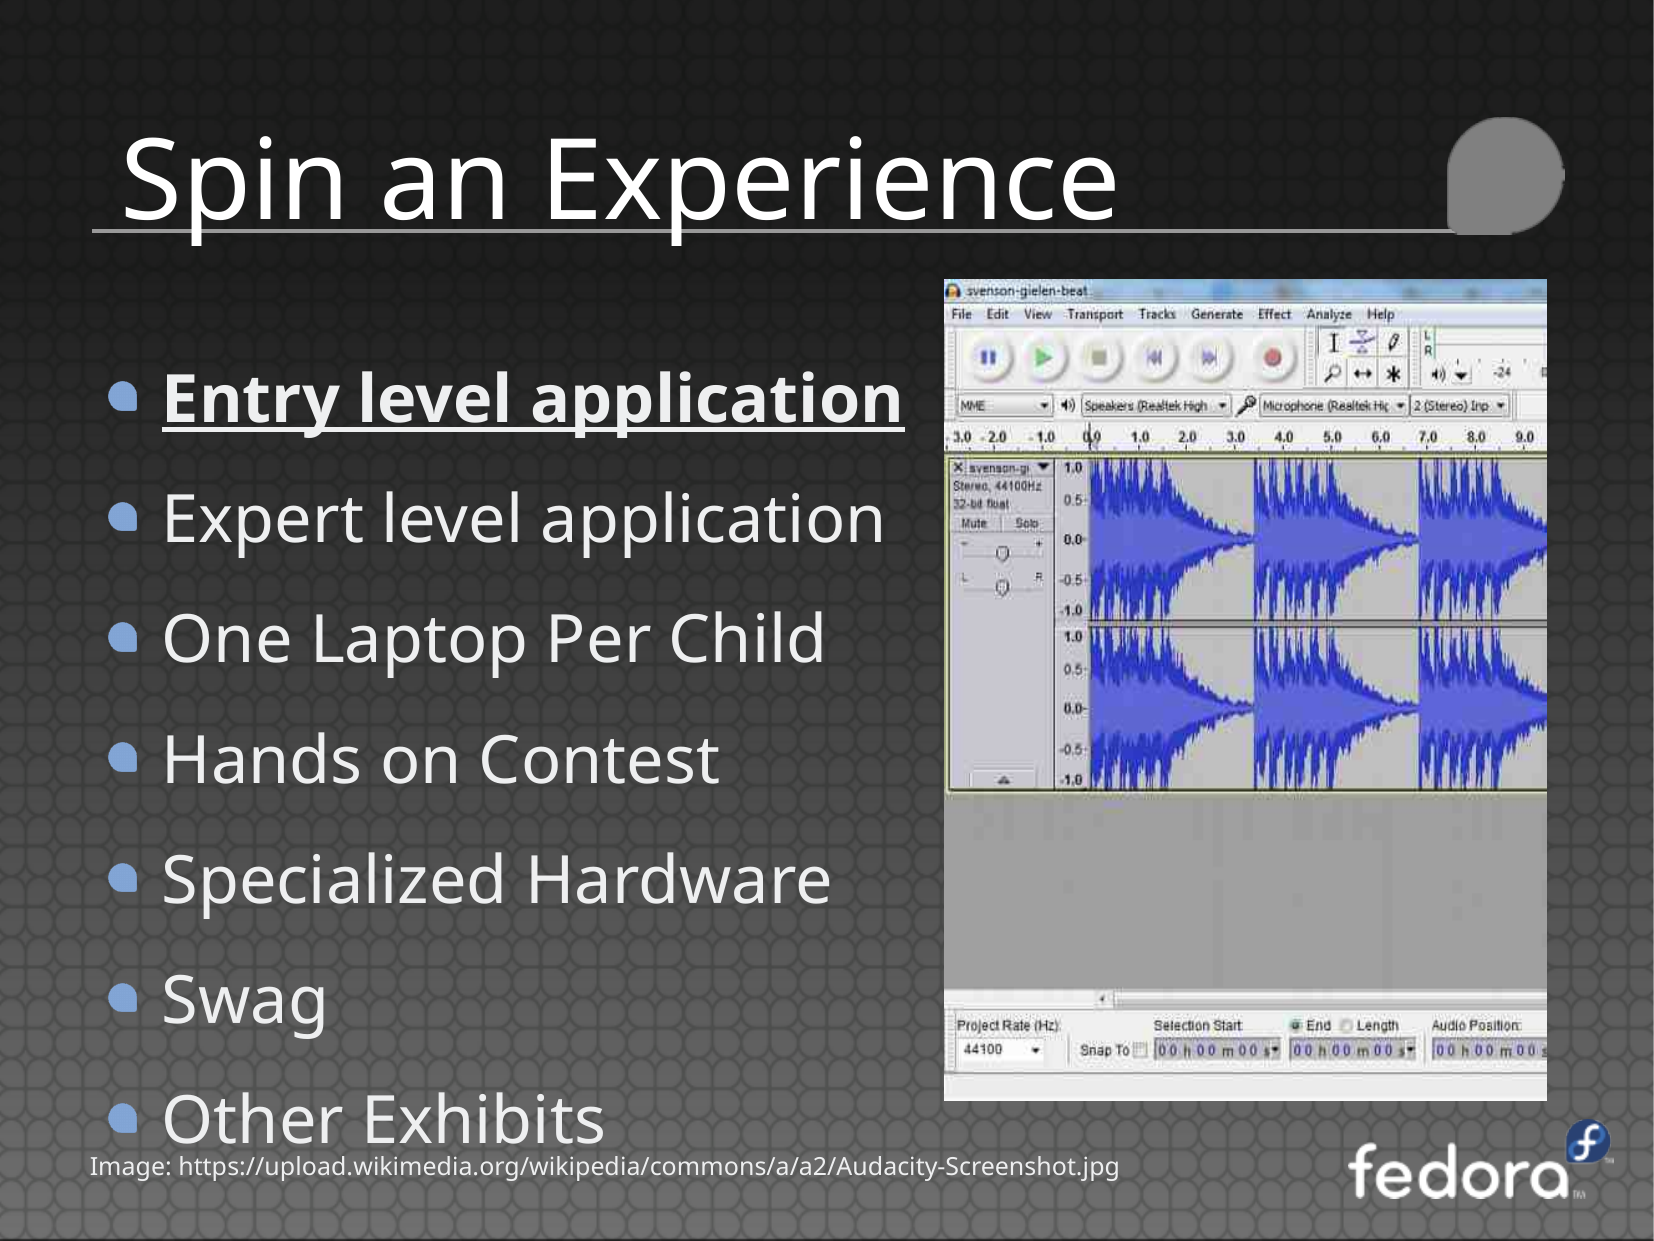

Spin an Experience
# Entry level application
Expert level application
One Laptop Per Child
Hands on Contest
Specialized Hardware
Swag
Other Exhibits
Image: https://upload.wikimedia.org/wikipedia/commons/a/a2/Audacity-Screenshot.jpg